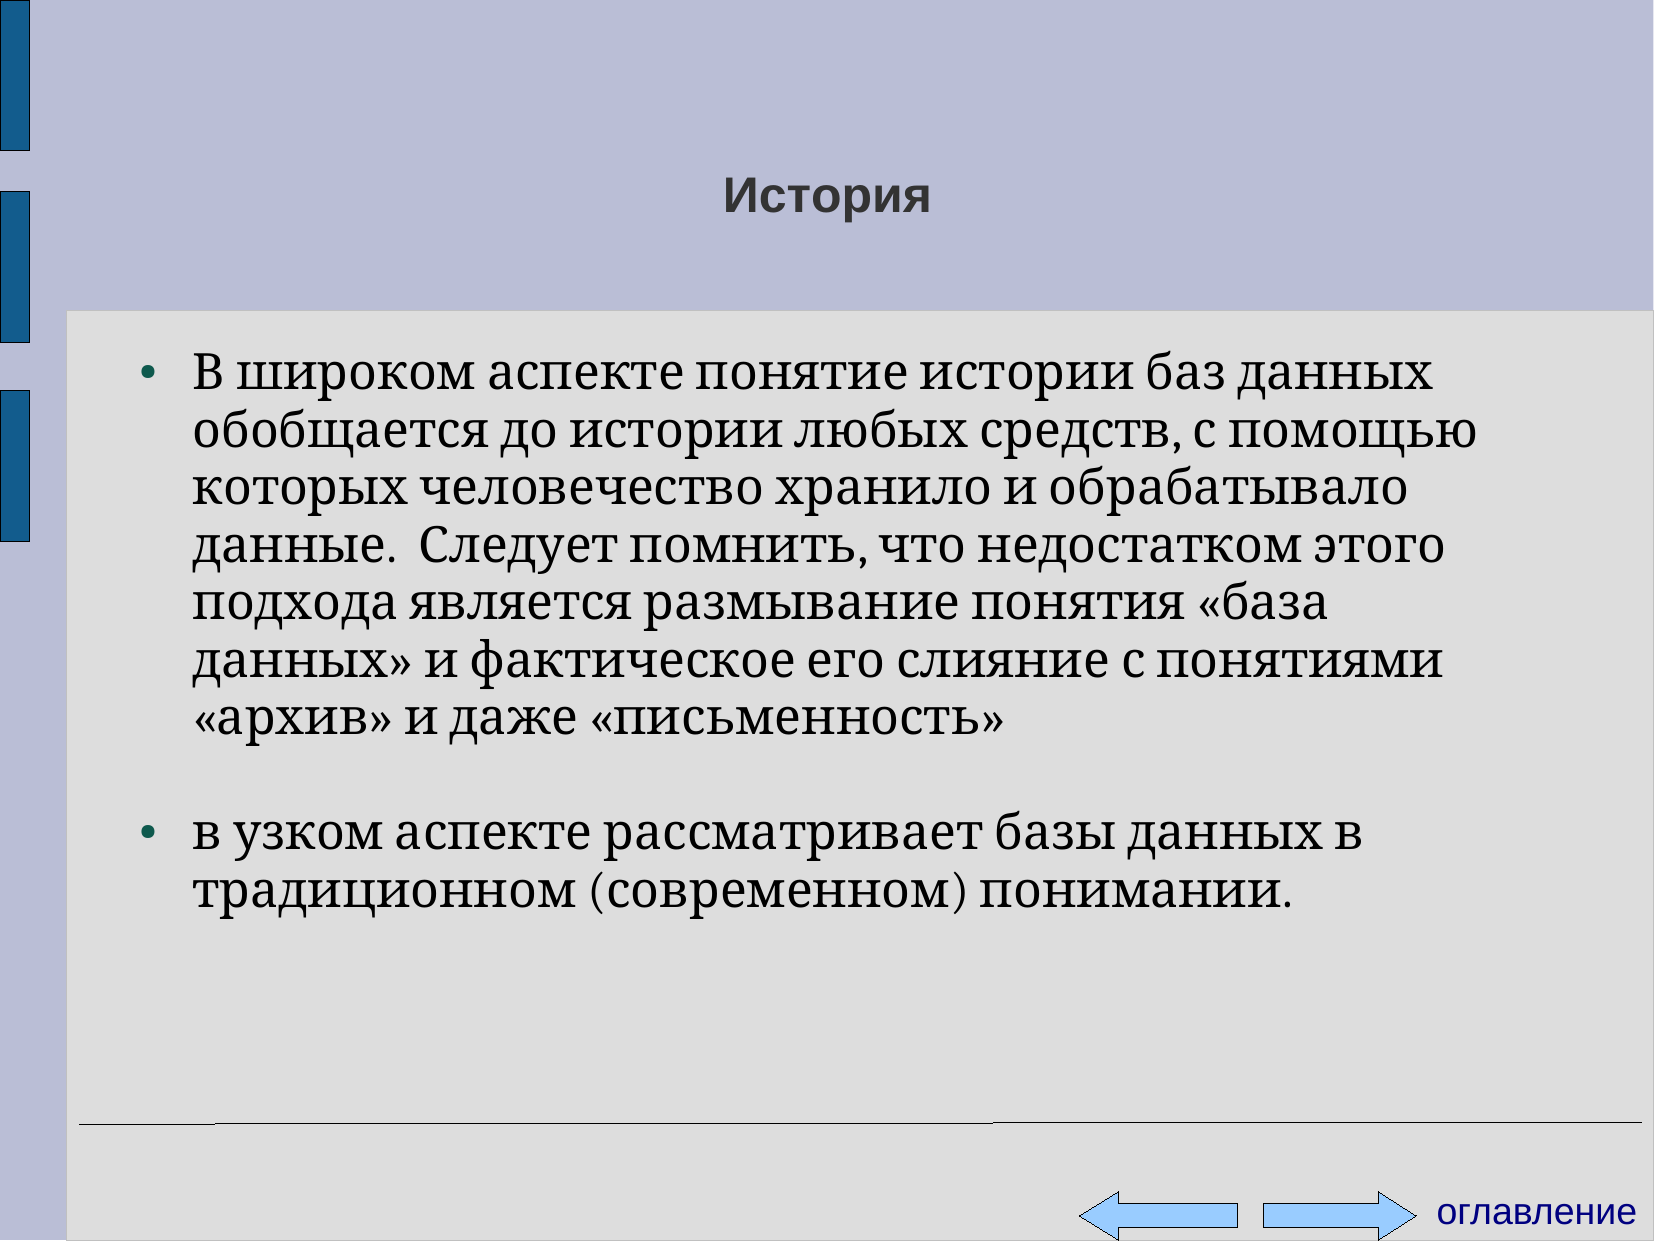

# История
В широком аспекте понятие истории баз данных обобщается до истории любых средств, с помощью которых человечество хранило и обрабатывало данные. Следует помнить, что недостатком этого подхода является размывание понятия «база данных» и фактическое его слияние с понятиями «архив» и даже «письменность»
в узком аспекте рассматривает базы данных в традиционном (современном) понимании.
оглавление